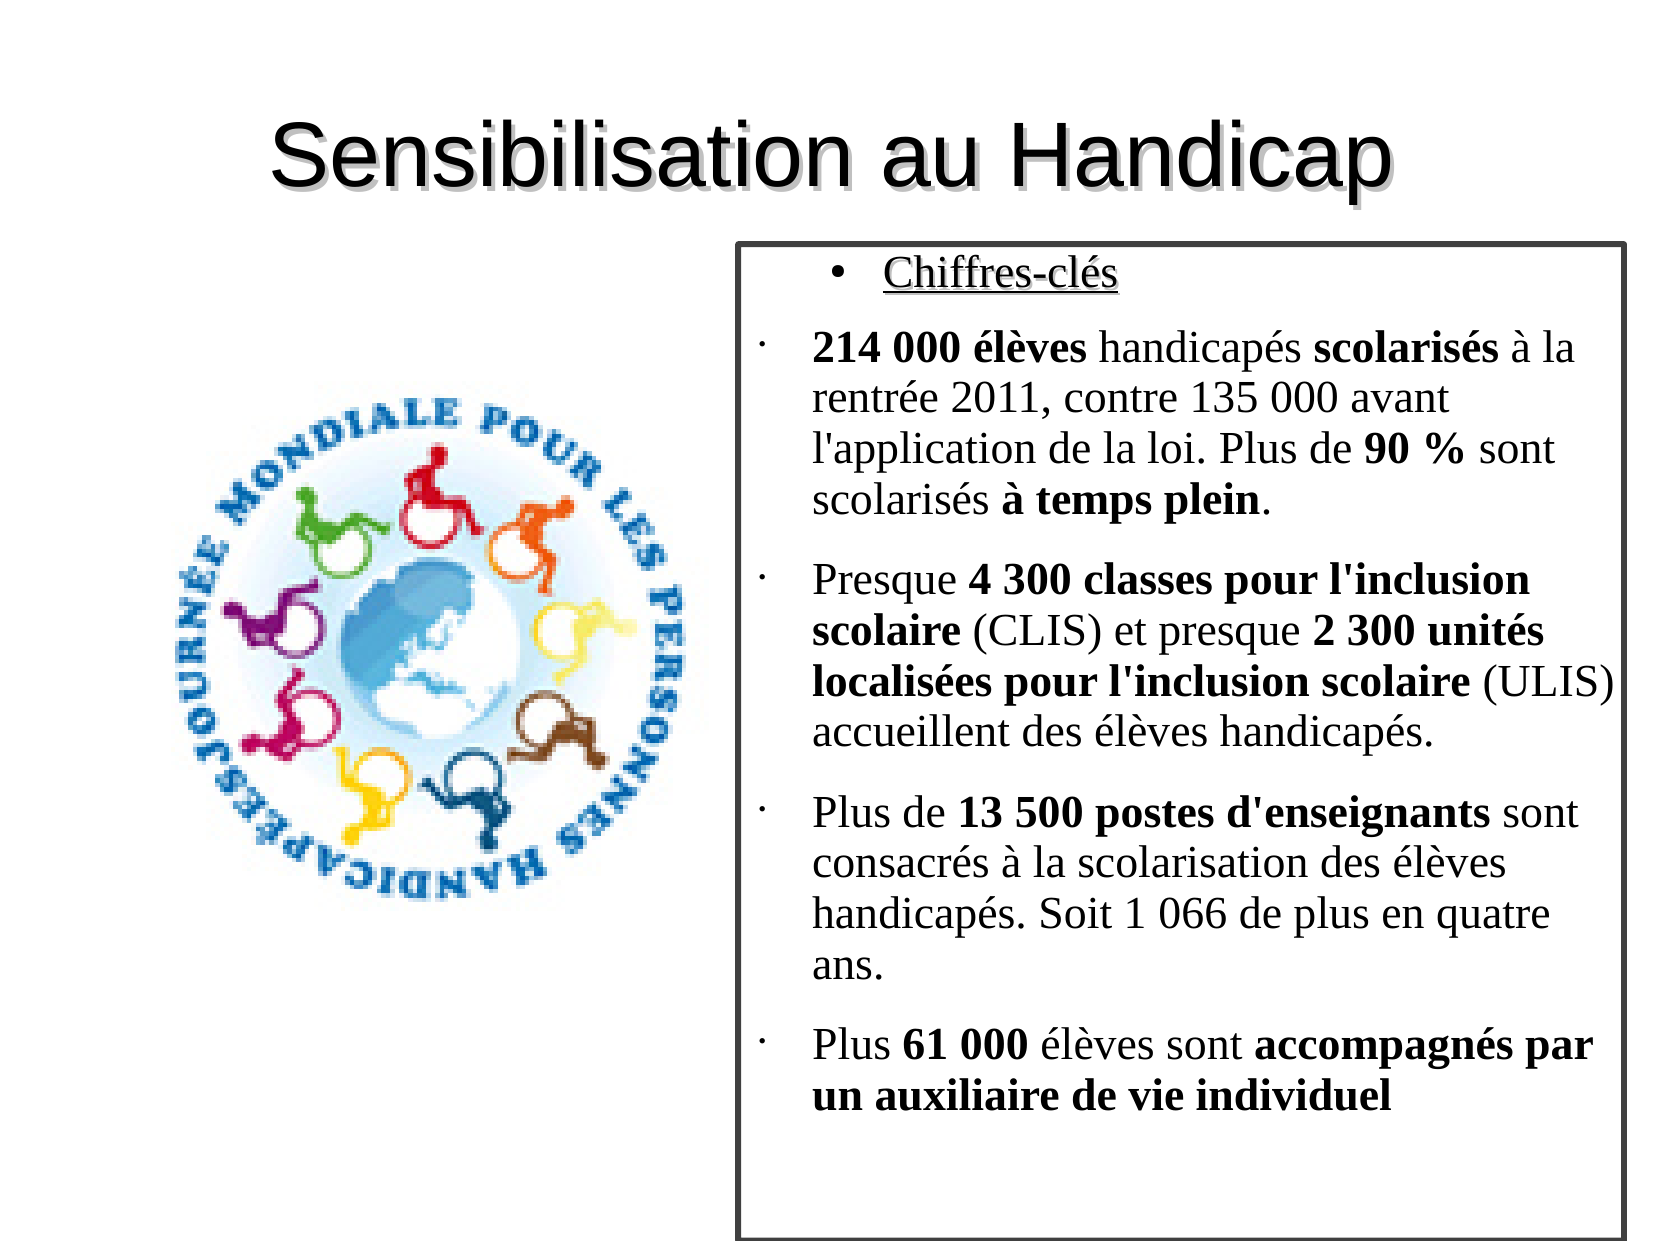

# Sensibilisation au Handicap
Chiffres-clés
214 000 élèves handicapés scolarisés à la rentrée 2011, contre 135 000 avant l'application de la loi. Plus de 90 % sont scolarisés à temps plein.
Presque 4 300 classes pour l'inclusion scolaire (CLIS) et presque 2 300 unités localisées pour l'inclusion scolaire (ULIS) accueillent des élèves handicapés.
Plus de 13 500 postes d'enseignants sont consacrés à la scolarisation des élèves handicapés. Soit 1 066 de plus en quatre ans.
Plus 61 000 élèves sont accompagnés par un auxiliaire de vie individuel